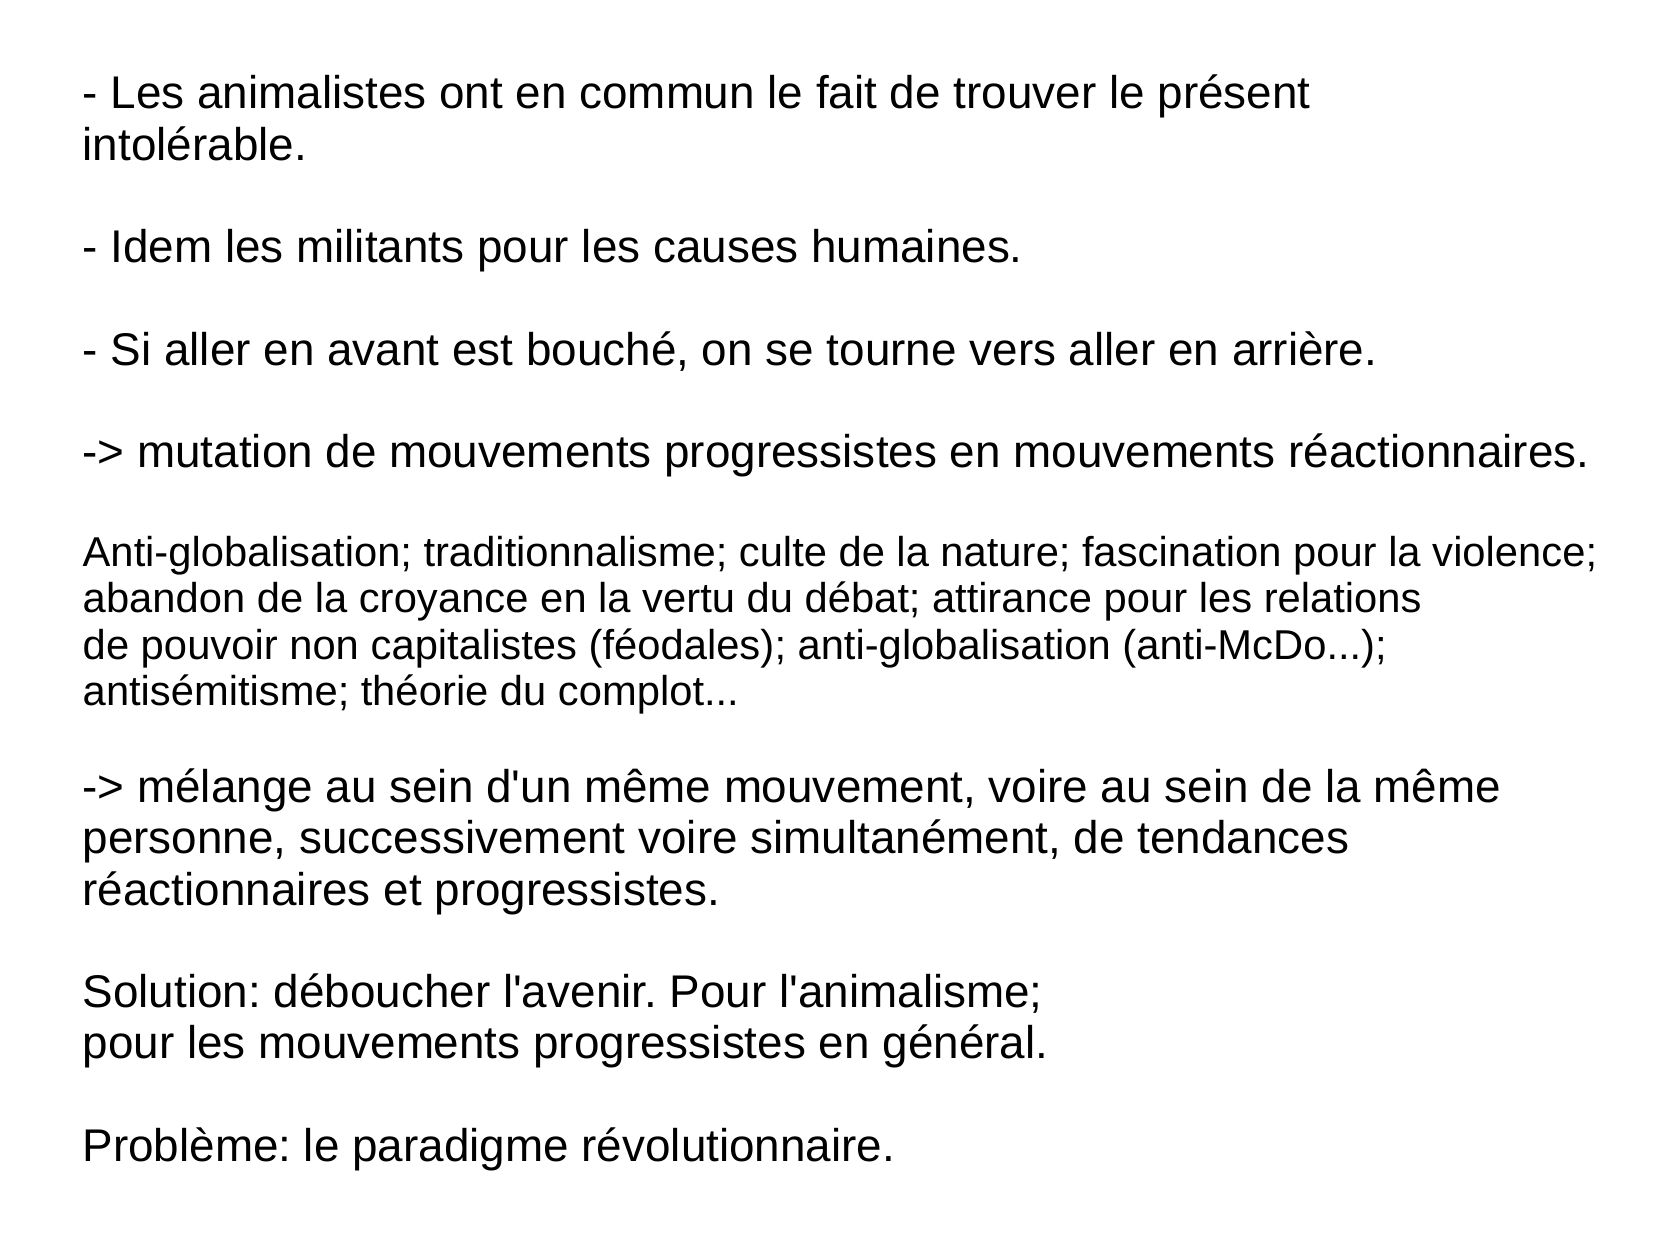

- Les animalistes ont en commun le fait de trouver le présent
intolérable.
- Idem les militants pour les causes humaines.
- Si aller en avant est bouché, on se tourne vers aller en arrière.
-> mutation de mouvements progressistes en mouvements réactionnaires.
Anti-globalisation; traditionnalisme; culte de la nature; fascination pour la violence;
abandon de la croyance en la vertu du débat; attirance pour les relations
de pouvoir non capitalistes (féodales); anti-globalisation (anti-McDo...);
antisémitisme; théorie du complot...
-> mélange au sein d'un même mouvement, voire au sein de la même
personne, successivement voire simultanément, de tendances
réactionnaires et progressistes.
Solution: déboucher l'avenir. Pour l'animalisme;
pour les mouvements progressistes en général.
Problème: le paradigme révolutionnaire.